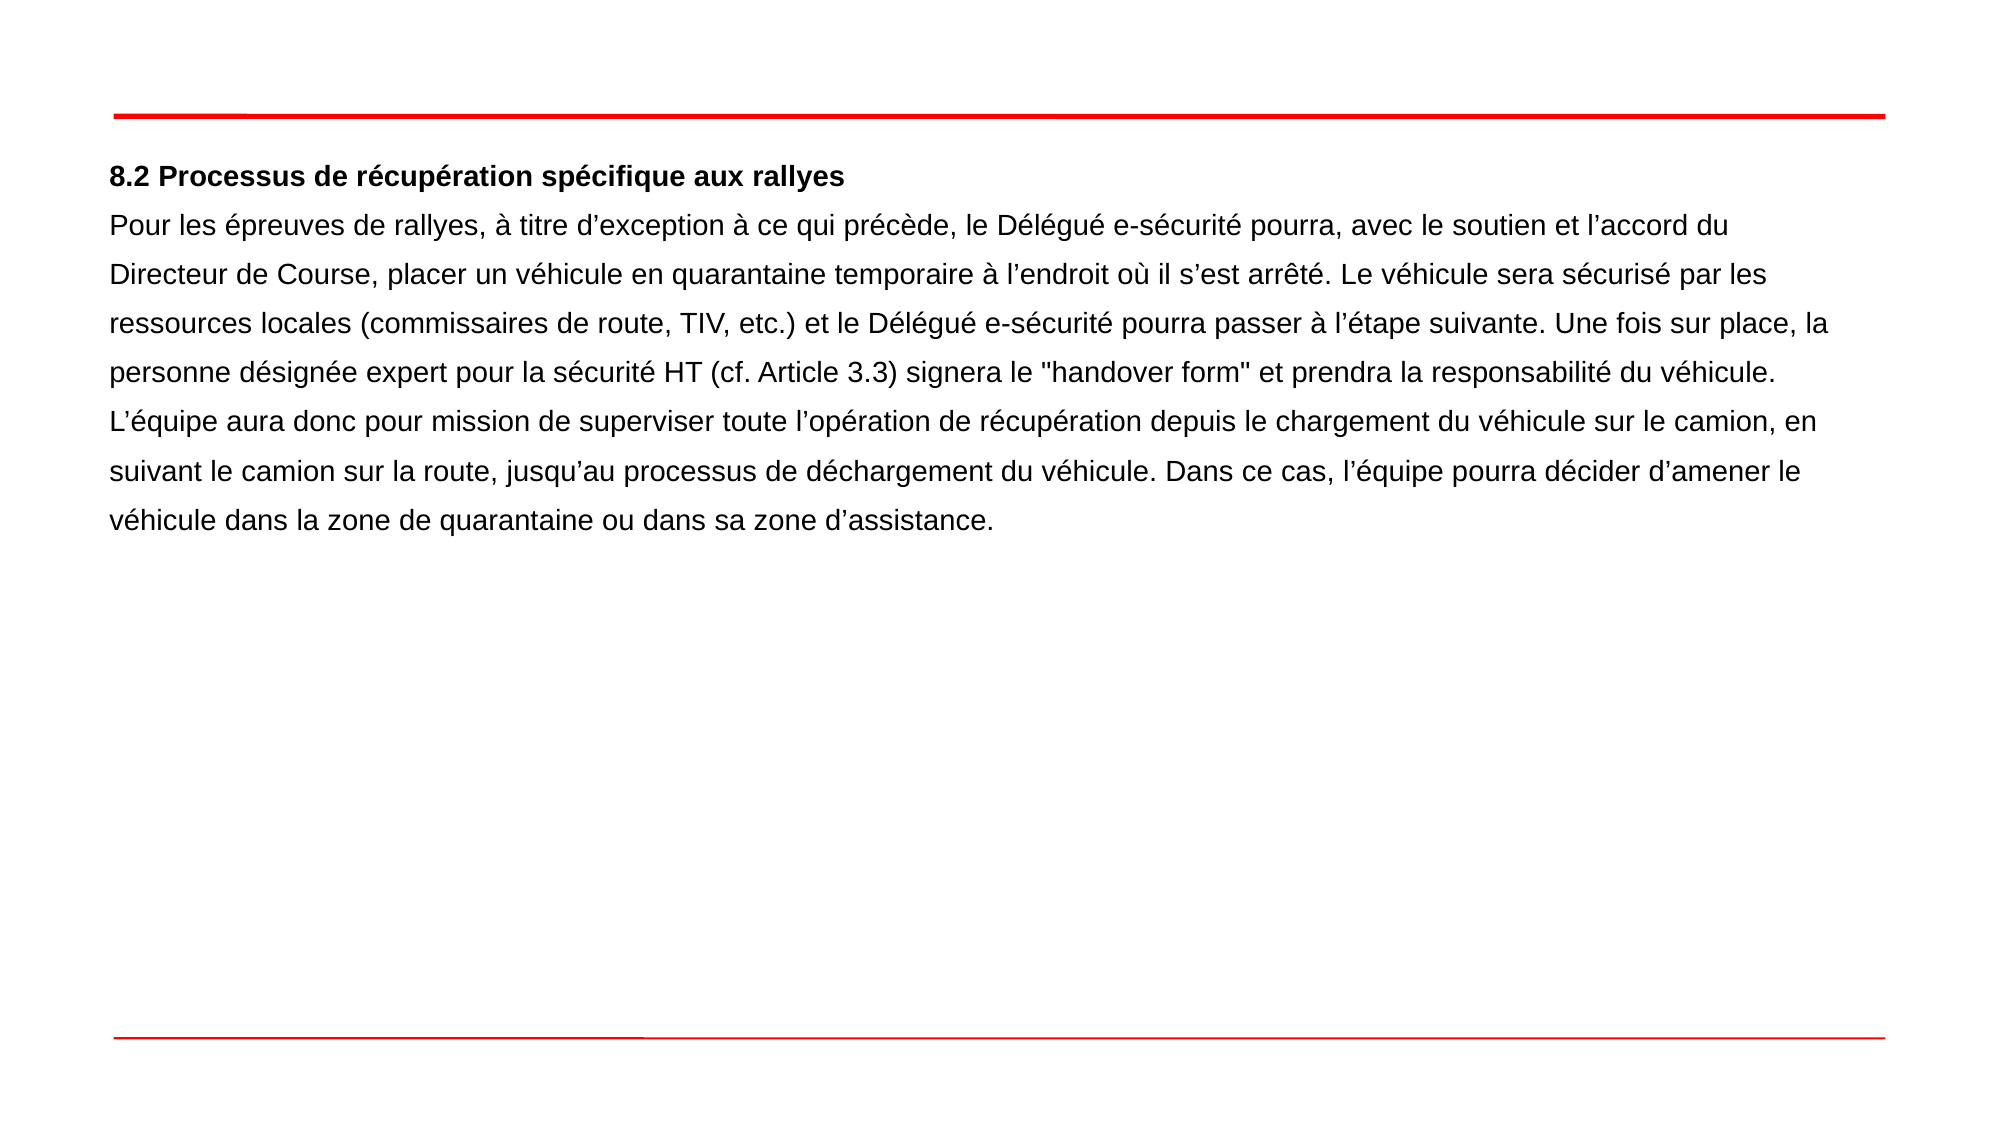

8.2 Processus de récupération spécifique aux rallyes
Pour les épreuves de rallyes, à titre d’exception à ce qui précède, le Délégué e-sécurité pourra, avec le soutien et l’accord du Directeur de Course, placer un véhicule en quarantaine temporaire à l’endroit où il s’est arrêté. Le véhicule sera sécurisé par les ressources locales (commissaires de route, TIV, etc.) et le Délégué e-sécurité pourra passer à l’étape suivante. Une fois sur place, la personne désignée expert pour la sécurité HT (cf. Article 3.3) signera le "handover form" et prendra la responsabilité du véhicule. L’équipe aura donc pour mission de superviser toute l’opération de récupération depuis le chargement du véhicule sur le camion, en suivant le camion sur la route, jusqu’au processus de déchargement du véhicule. Dans ce cas, l’équipe pourra décider d’amener le véhicule dans la zone de quarantaine ou dans sa zone d’assistance.